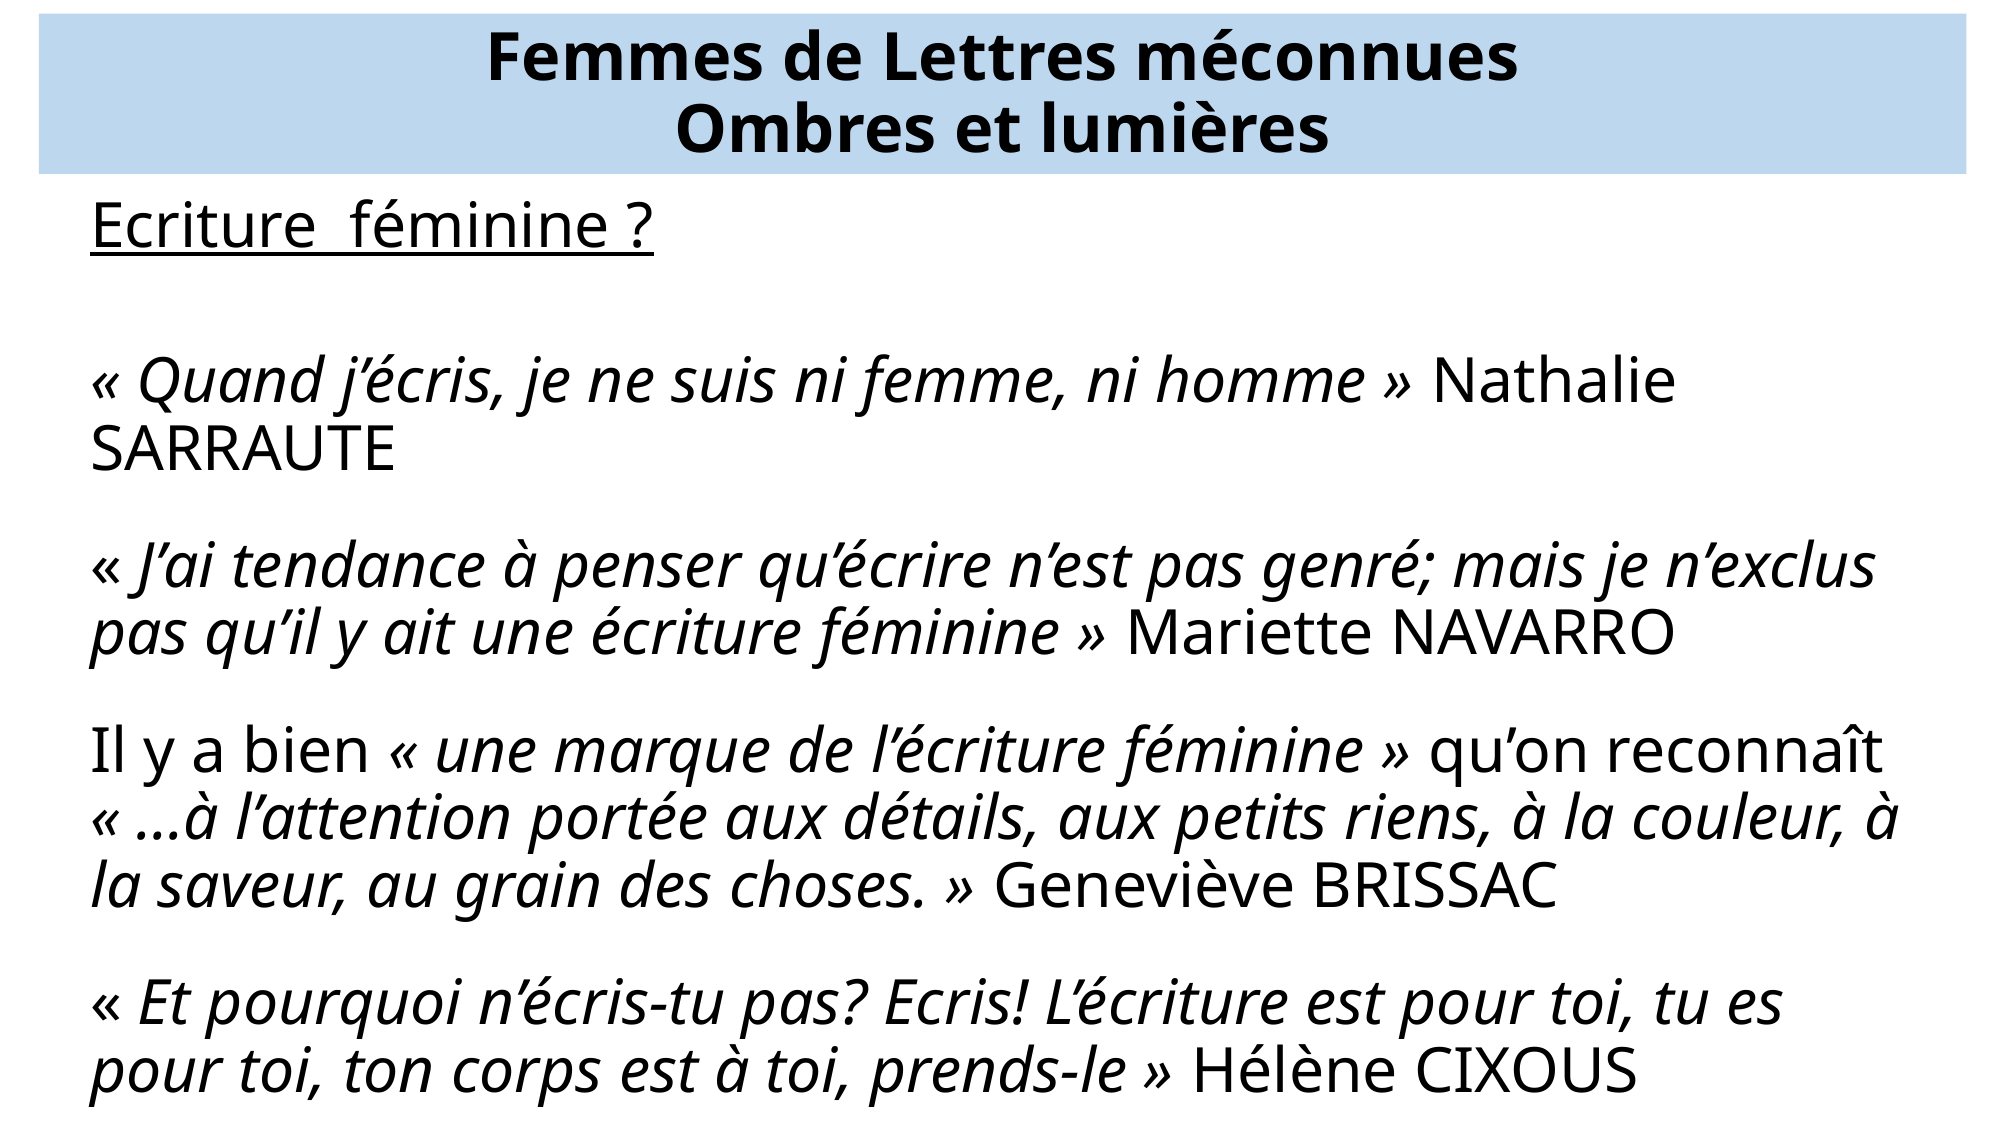

# Femmes de Lettres méconnues Ombres et lumières
Ecriture féminine ?
« Quand j’écris, je ne suis ni femme, ni homme » Nathalie SARRAUTE
« J’ai tendance à penser qu’écrire n’est pas genré; mais je n’exclus pas qu’il y ait une écriture féminine » Mariette NAVARRO
Il y a bien « une marque de l’écriture féminine » qu’on reconnaît « …à l’attention portée aux détails, aux petits riens, à la couleur, à la saveur, au grain des choses. » Geneviève BRISSAC
« Et pourquoi n’écris-tu pas? Ecris! L’écriture est pour toi, tu es pour toi, ton corps est à toi, prends-le » Hélène CIXOUS